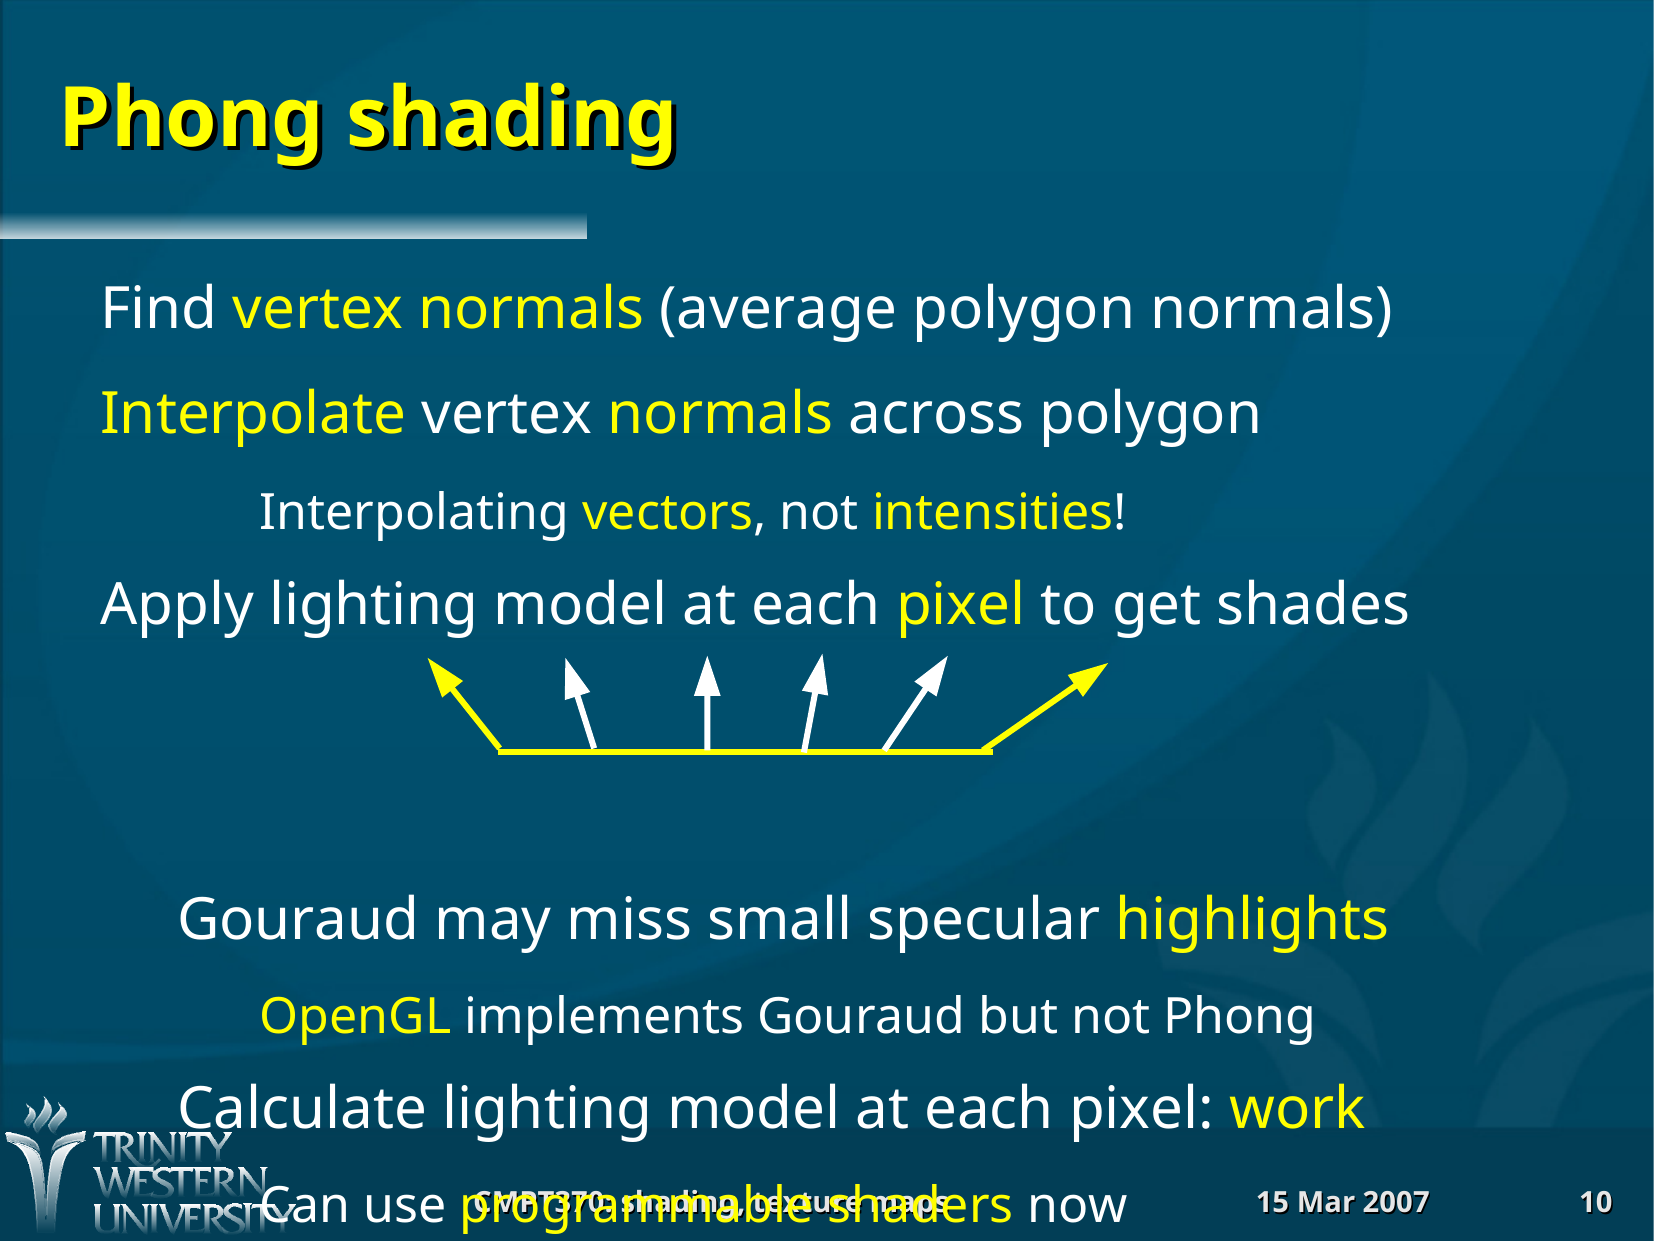

# Phong shading
Find vertex normals (average polygon normals)
Interpolate vertex normals across polygon
Interpolating vectors, not intensities!
Apply lighting model at each pixel to get shades
Gouraud may miss small specular highlights
OpenGL implements Gouraud but not Phong
Calculate lighting model at each pixel: work
Can use programmable shaders now
CMPT370: shading, texture maps
15 Mar 2007
10